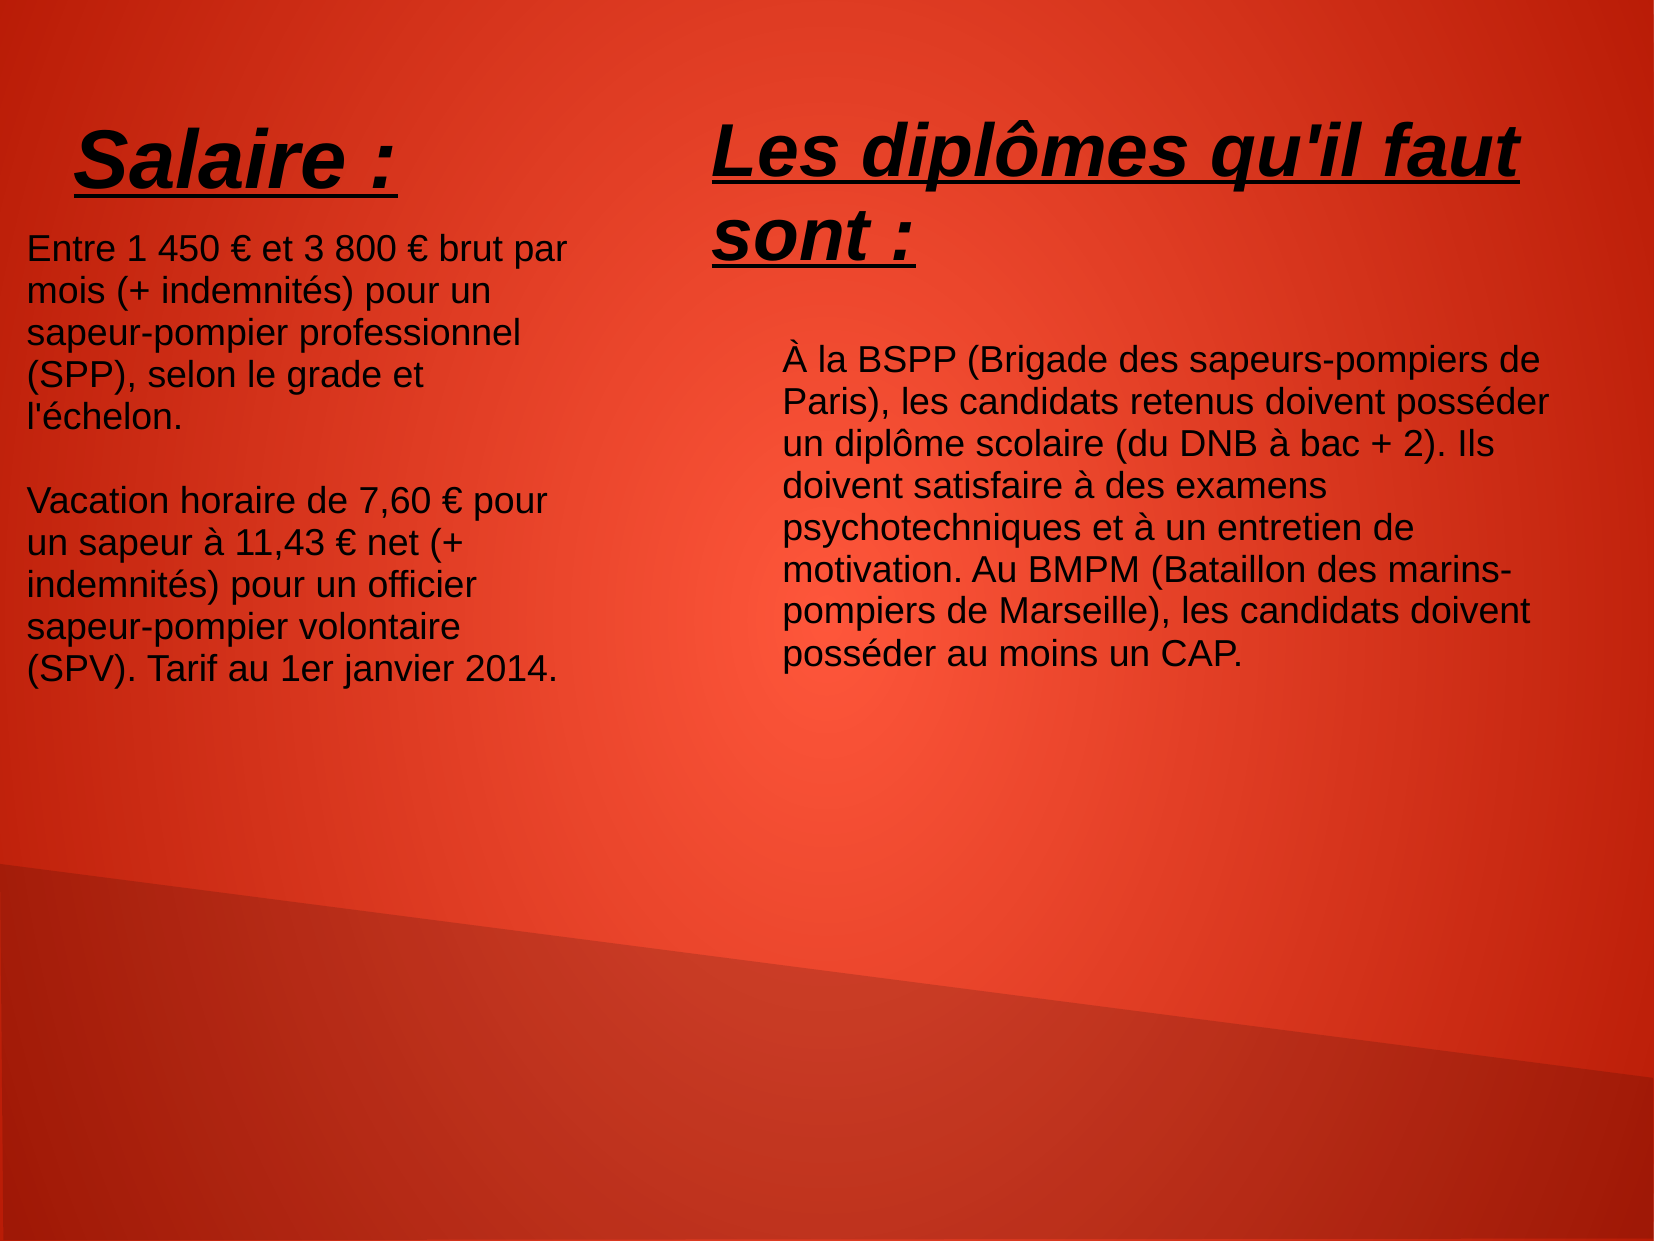

Les diplômes qu'il faut sont :
Salaire :
Entre 1 450 € et 3 800 € brut par mois (+ indemnités) pour un sapeur-pompier professionnel (SPP), selon le grade et l'échelon.
Vacation horaire de 7,60 € pour un sapeur à 11,43 € net (+ indemnités) pour un officier sapeur-pompier volontaire (SPV). Tarif au 1er janvier 2014.
À la BSPP (Brigade des sapeurs-pompiers de Paris), les candidats retenus doivent posséder un diplôme scolaire (du DNB à bac + 2). Ils doivent satisfaire à des examens psychotechniques et à un entretien de motivation. Au BMPM (Bataillon des marins-pompiers de Marseille), les candidats doivent posséder au moins un CAP.